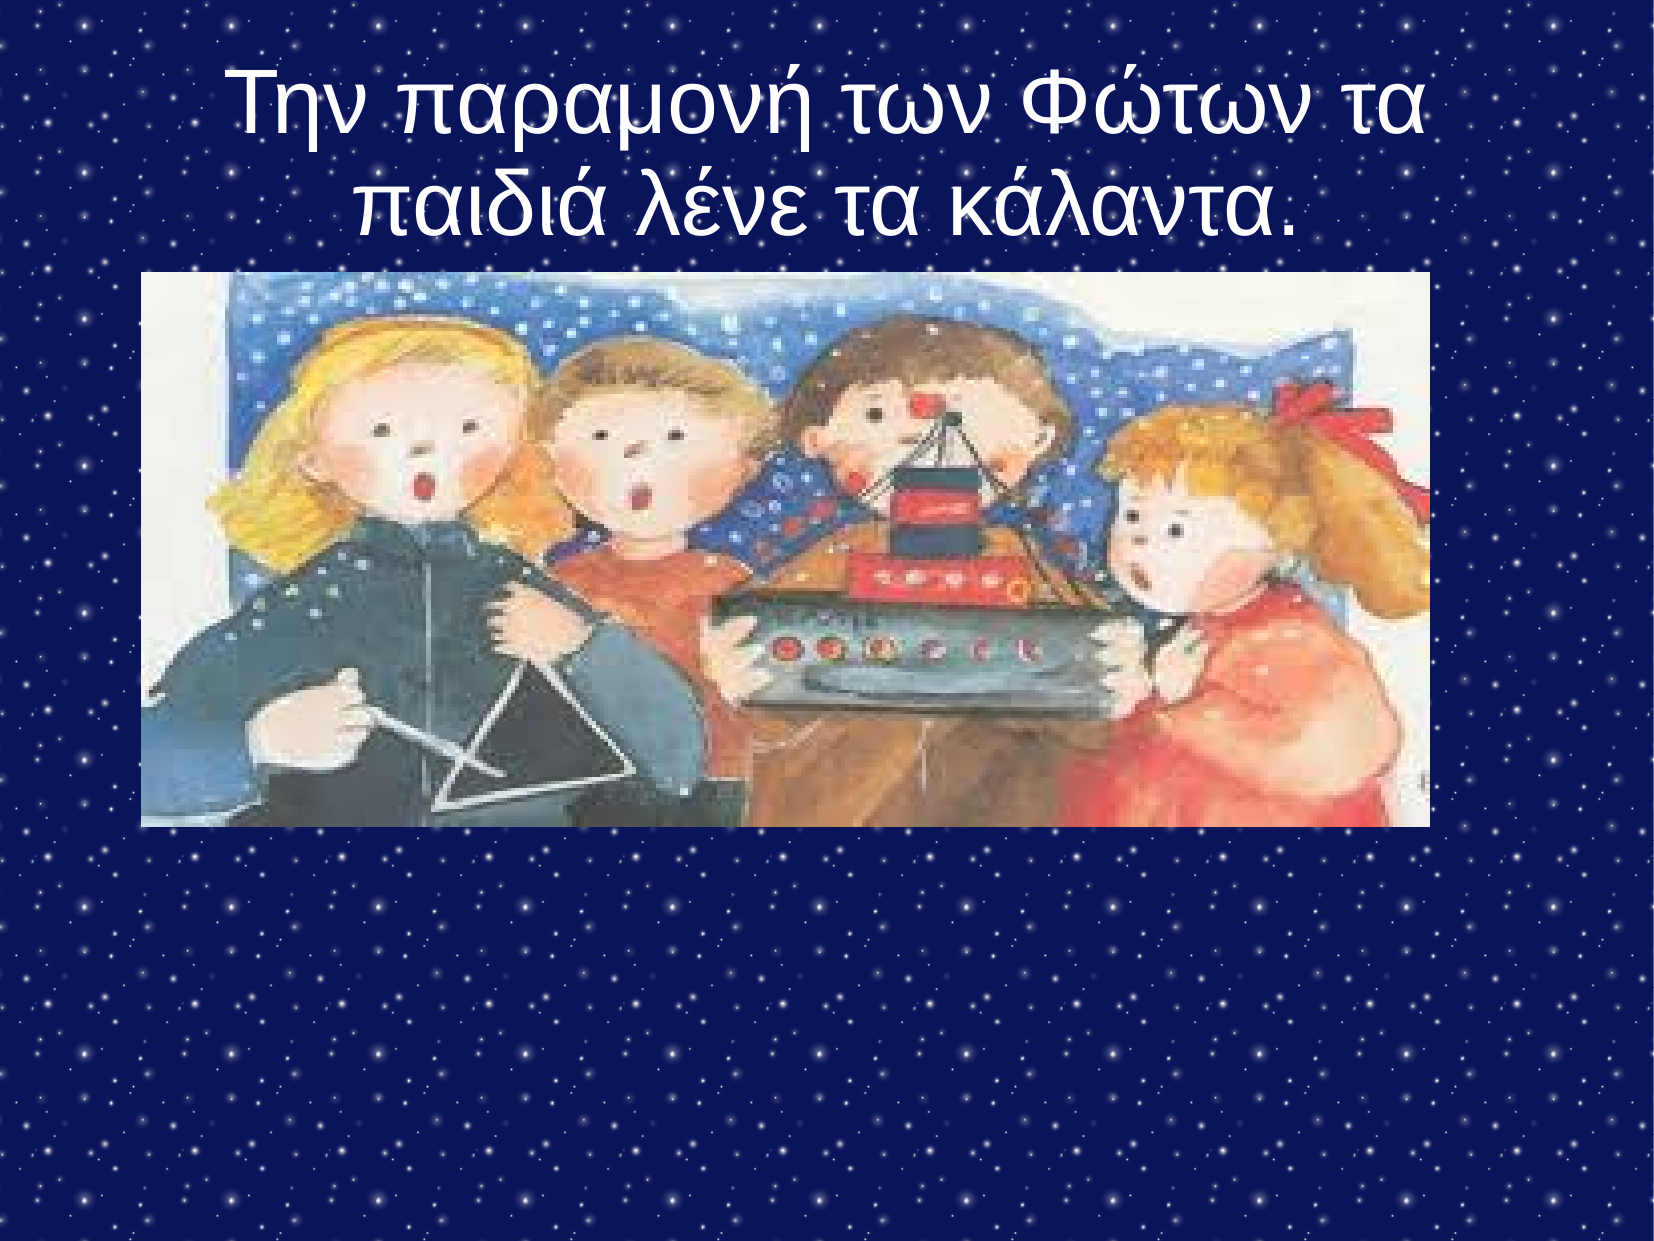

# Την παραμονή των Φώτων τα παιδιά λένε τα κάλαντα.